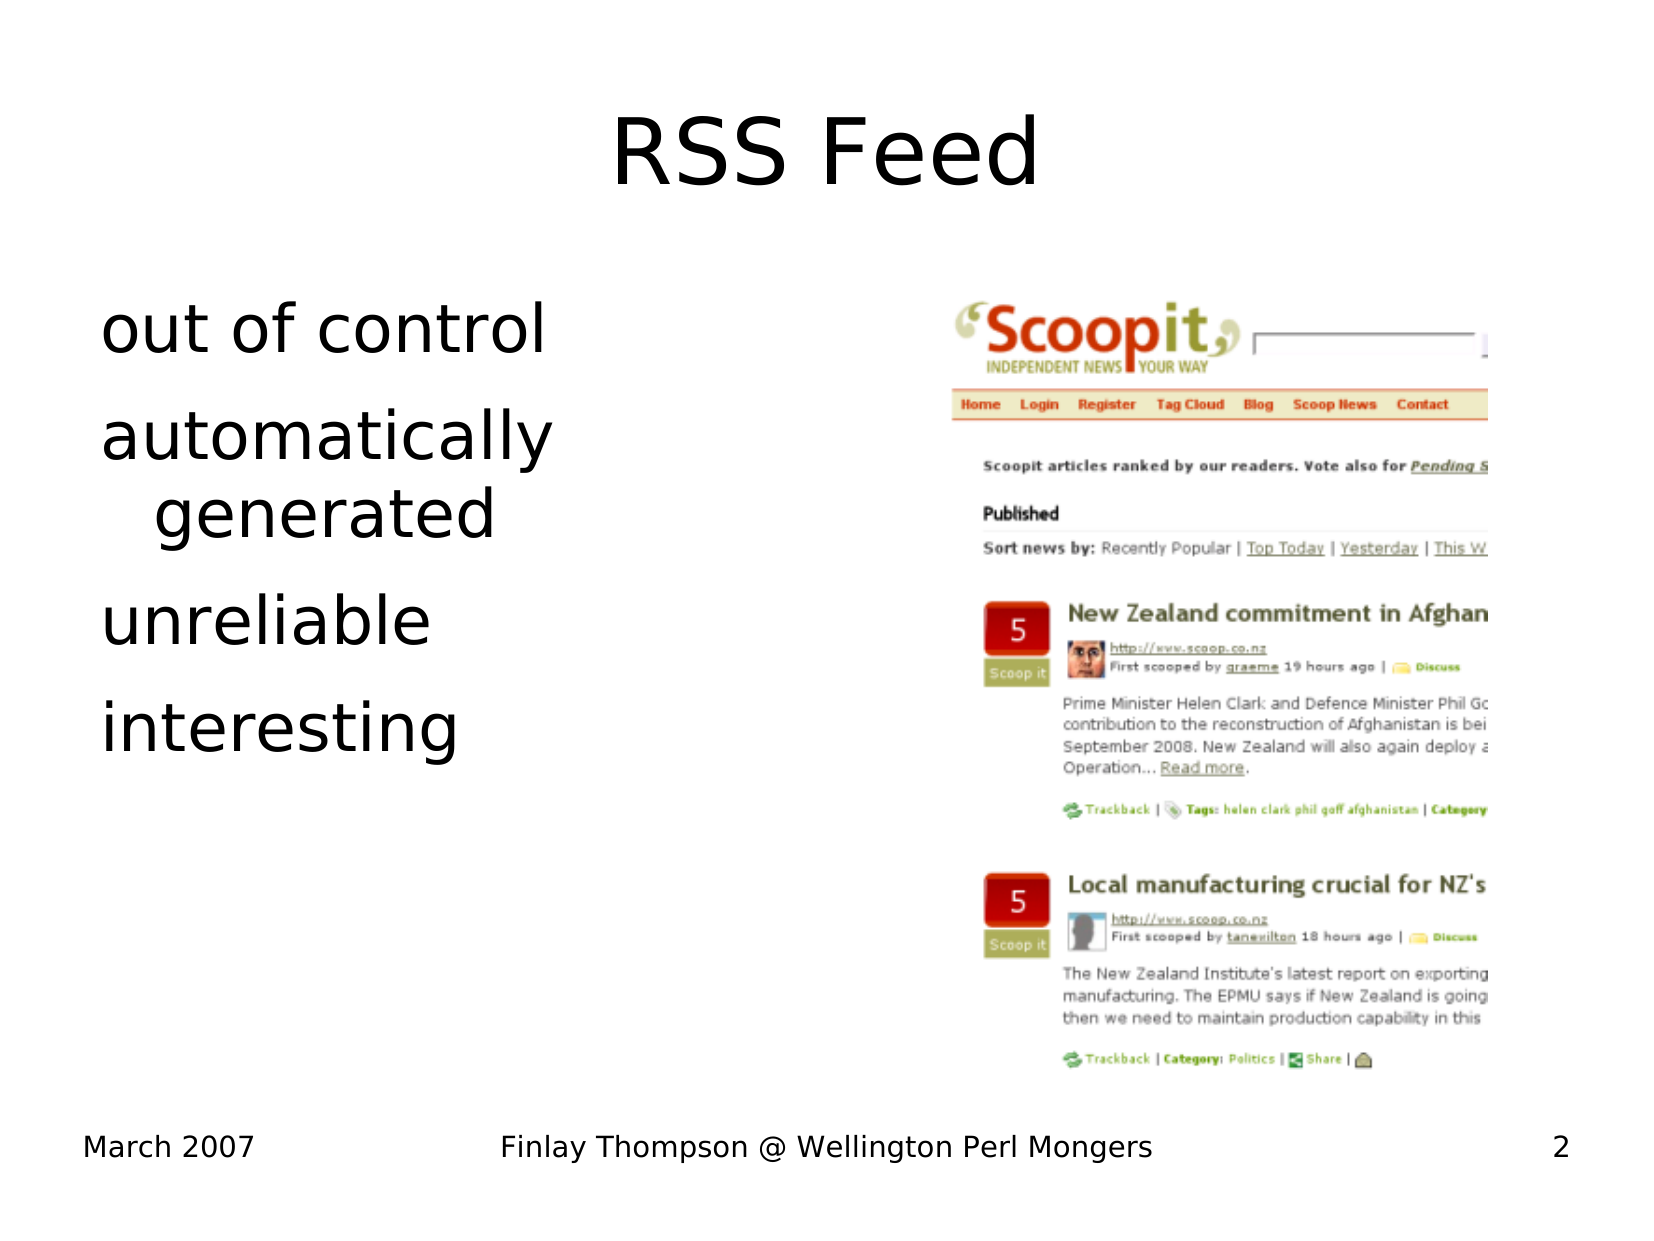

# RSS Feed
out of control
automatically generated
unreliable
interesting
March 2007
Finlay Thompson @ Wellington Perl Mongers
2